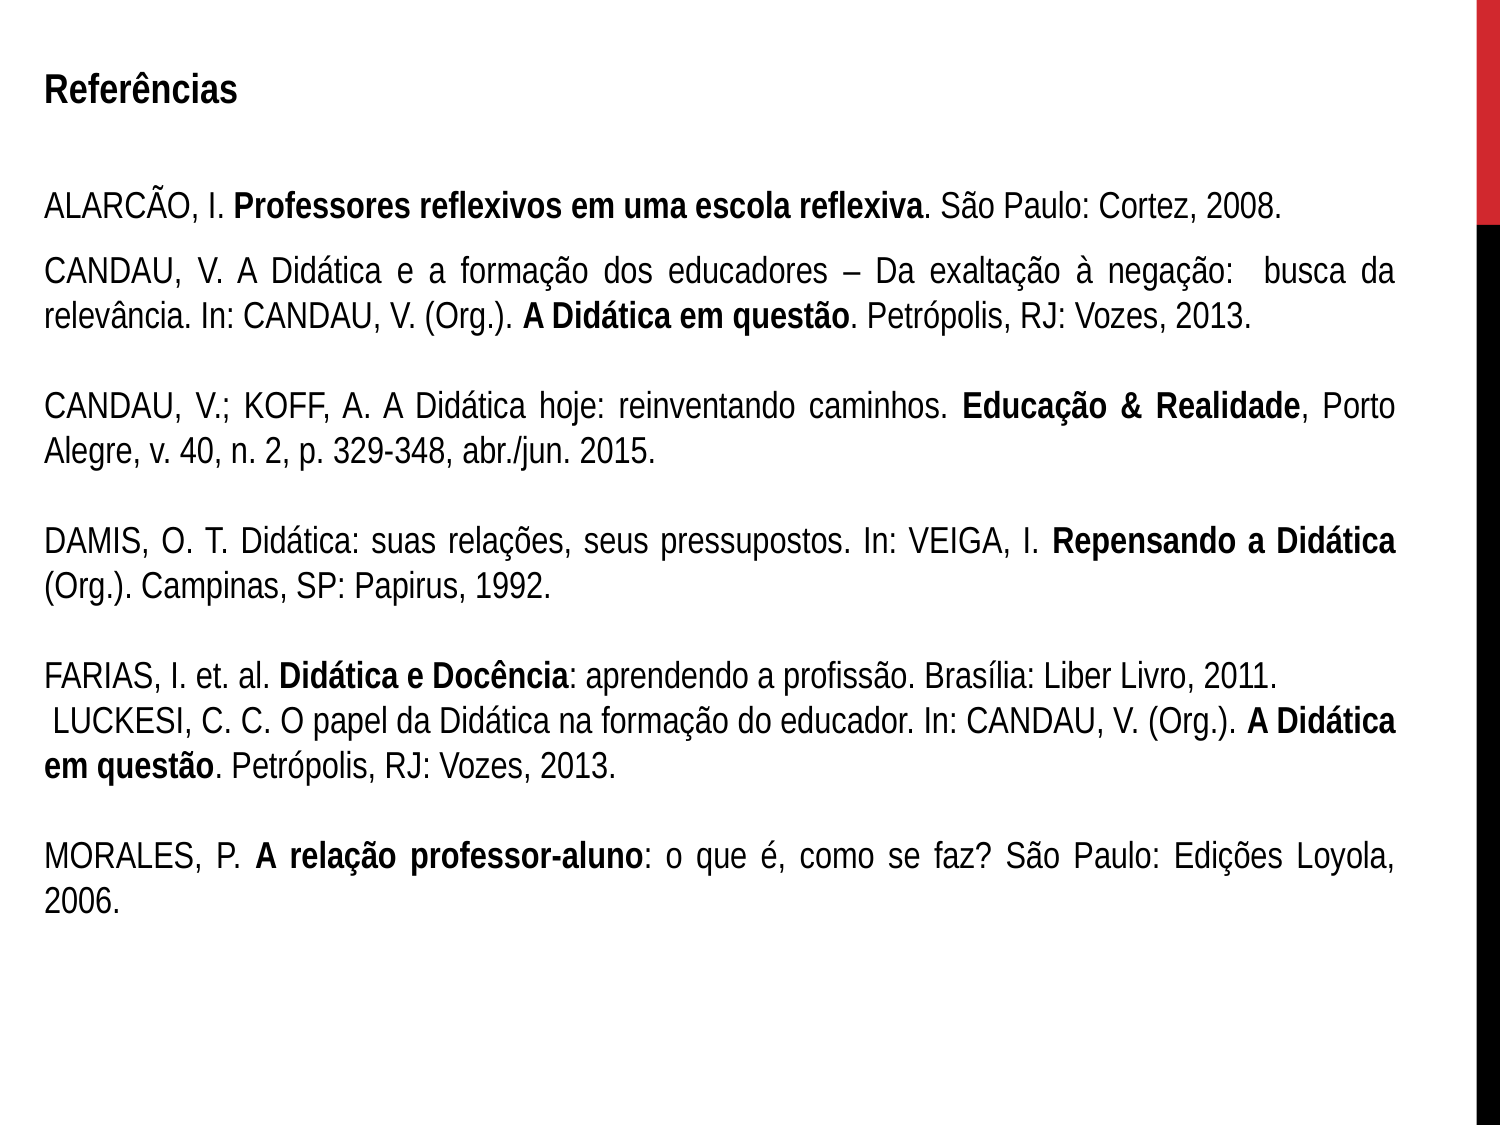

Referências
ALARCÃO, I. Professores reflexivos em uma escola reflexiva. São Paulo: Cortez, 2008.
CANDAU, V. A Didática e a formação dos educadores – Da exaltação à negação: busca da relevância. In: CANDAU, V. (Org.). A Didática em questão. Petrópolis, RJ: Vozes, 2013.
CANDAU, V.; KOFF, A. A Didática hoje: reinventando caminhos. Educação & Realidade, Porto Alegre, v. 40, n. 2, p. 329-348, abr./jun. 2015.
DAMIS, O. T. Didática: suas relações, seus pressupostos. In: VEIGA, I. Repensando a Didática (Org.). Campinas, SP: Papirus, 1992.
FARIAS, I. et. al. Didática e Docência: aprendendo a profissão. Brasília: Liber Livro, 2011.
 LUCKESI, C. C. O papel da Didática na formação do educador. In: CANDAU, V. (Org.). A Didática em questão. Petrópolis, RJ: Vozes, 2013.
MORALES, P. A relação professor-aluno: o que é, como se faz? São Paulo: Edições Loyola, 2006.